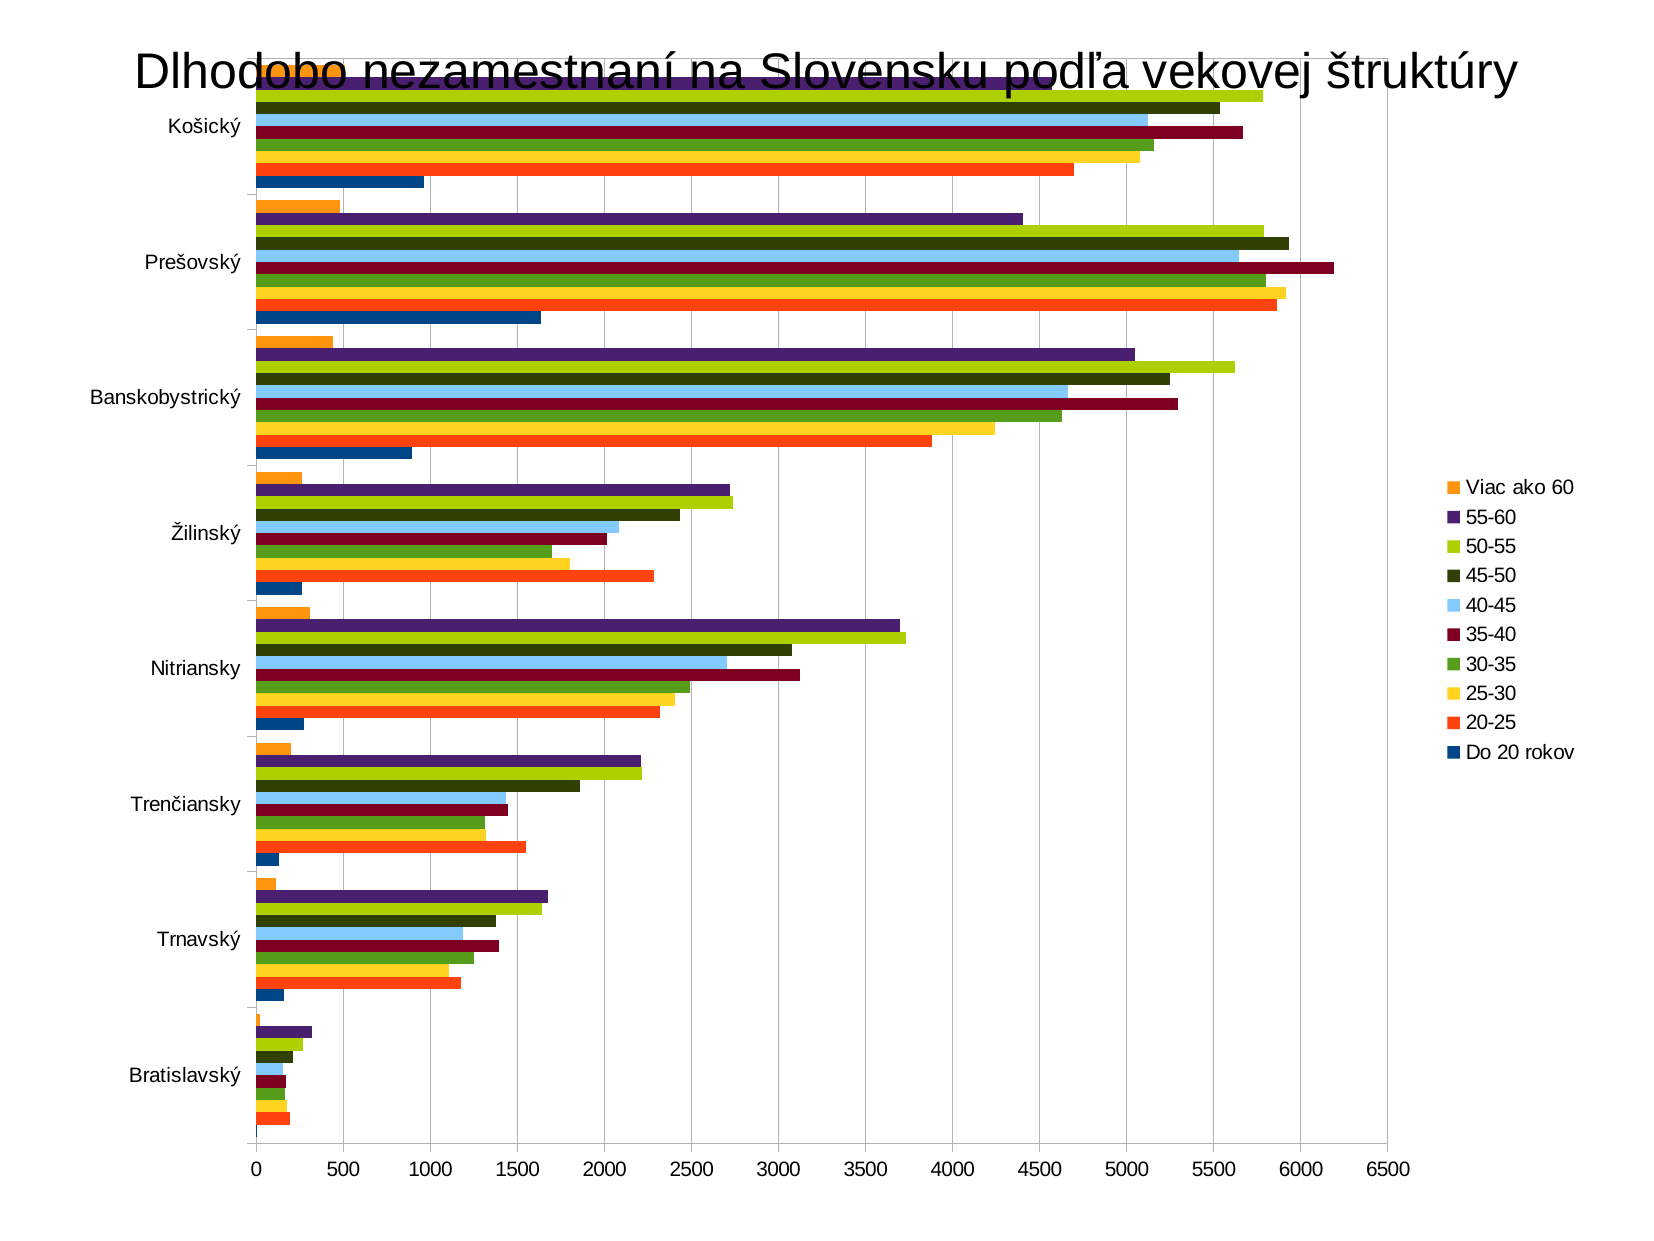

Dlhodobo nezamestnaní na Slovensku podľa vekovej štruktúry
### Chart
| Category | Do 20 rokov | 20-25 | 25-30 | 30-35 | 35-40 | 40-45 | 45-50 | 50-55 | 55-60 | Viac ako 60 |
|---|---|---|---|---|---|---|---|---|---|---|
| Bratislavský | 6.0 | 196.0 | 176.0 | 168.0 | 174.0 | 153.0 | 213.0 | 269.0 | 319.0 | 25.0 |
| Trnavský | 162.0 | 1178.0 | 1108.0 | 1250.0 | 1396.0 | 1190.0 | 1375.0 | 1642.0 | 1675.0 | 117.0 |
| Trenčiansky | 134.0 | 1551.0 | 1318.0 | 1316.0 | 1444.0 | 1434.0 | 1860.0 | 2214.0 | 2212.0 | 198.0 |
| Nitriansky | 273.0 | 2319.0 | 2408.0 | 2491.0 | 3123.0 | 2706.0 | 3076.0 | 3732.0 | 3701.0 | 308.0 |
| Žilinský | 266.0 | 2284.0 | 1800.0 | 1699.0 | 2016.0 | 2084.0 | 2433.0 | 2738.0 | 2723.0 | 261.0 |
| Banskobystrický | 894.0 | 3885.0 | 4244.0 | 4629.0 | 5297.0 | 4663.0 | 5249.0 | 5622.0 | 5047.0 | 442.0 |
| Prešovský | 1635.0 | 5863.0 | 5915.0 | 5801.0 | 6189.0 | 5648.0 | 5933.0 | 5787.0 | 4403.0 | 482.0 |
| Košický | 966.0 | 4698.0 | 5076.0 | 5157.0 | 5670.0 | 5121.0 | 5538.0 | 5785.0 | 4570.0 | 510.0 |
#